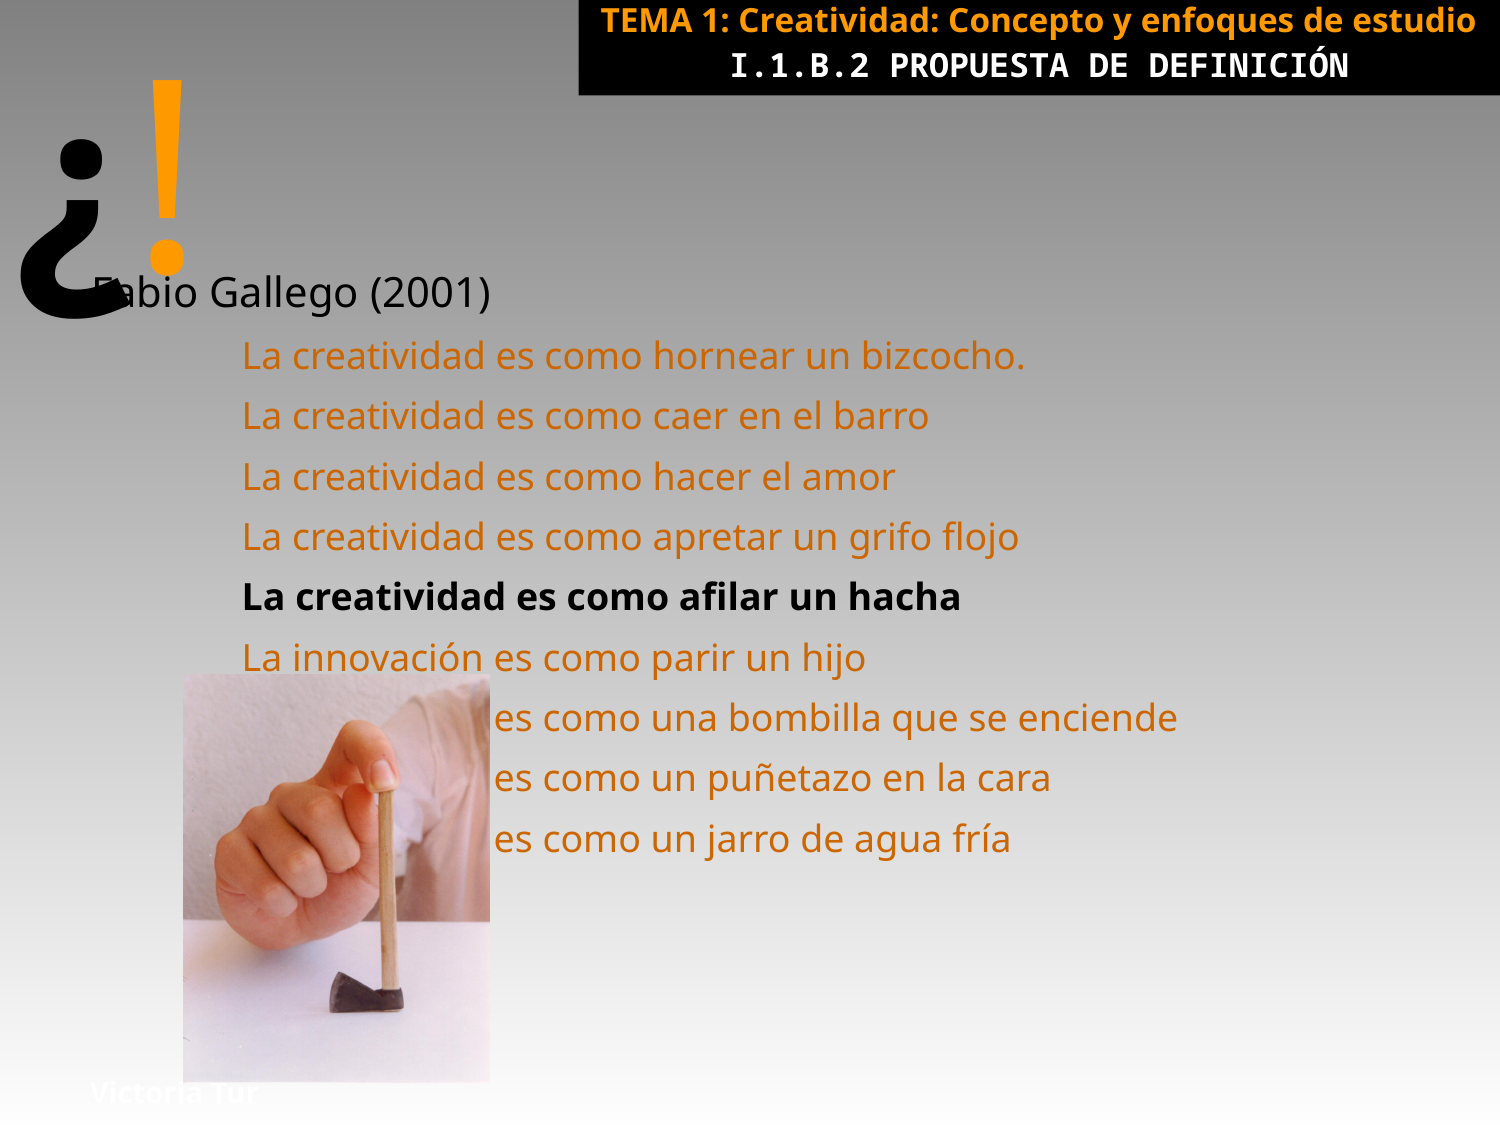

TEMA 1: Creatividad: Concepto y enfoques de estudio
I.1.B.2 PROPUESTA DE DEFINICIÓN
# Fabio Gallego (2001)
La creatividad es como hornear un bizcocho.
La creatividad es como caer en el barro
La creatividad es como hacer el amor
La creatividad es como apretar un grifo flojo
La creatividad es como afilar un hacha
La innovación es como parir un hijo
La innovación es como una bombilla que se enciende
La innovación es como un puñetazo en la cara
La innovación es como un jarro de agua fría